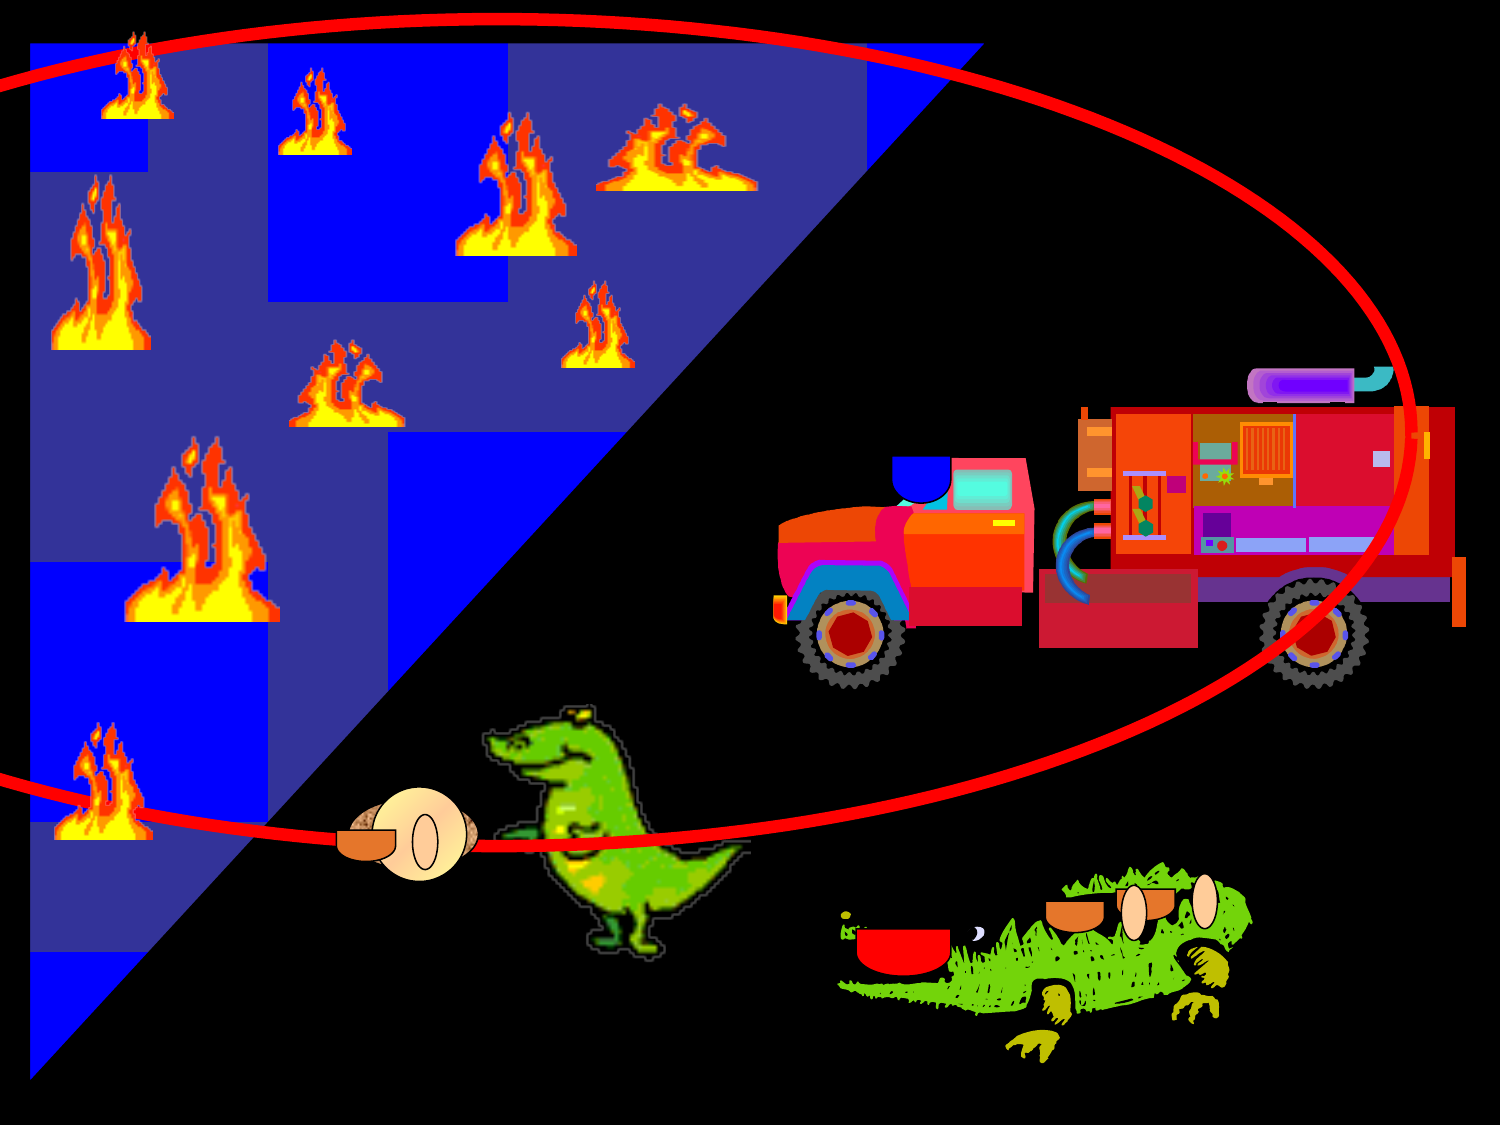

# Долго, долго крокодил Море синее тушил Пирогами, и блинами, И сушенными грибами!